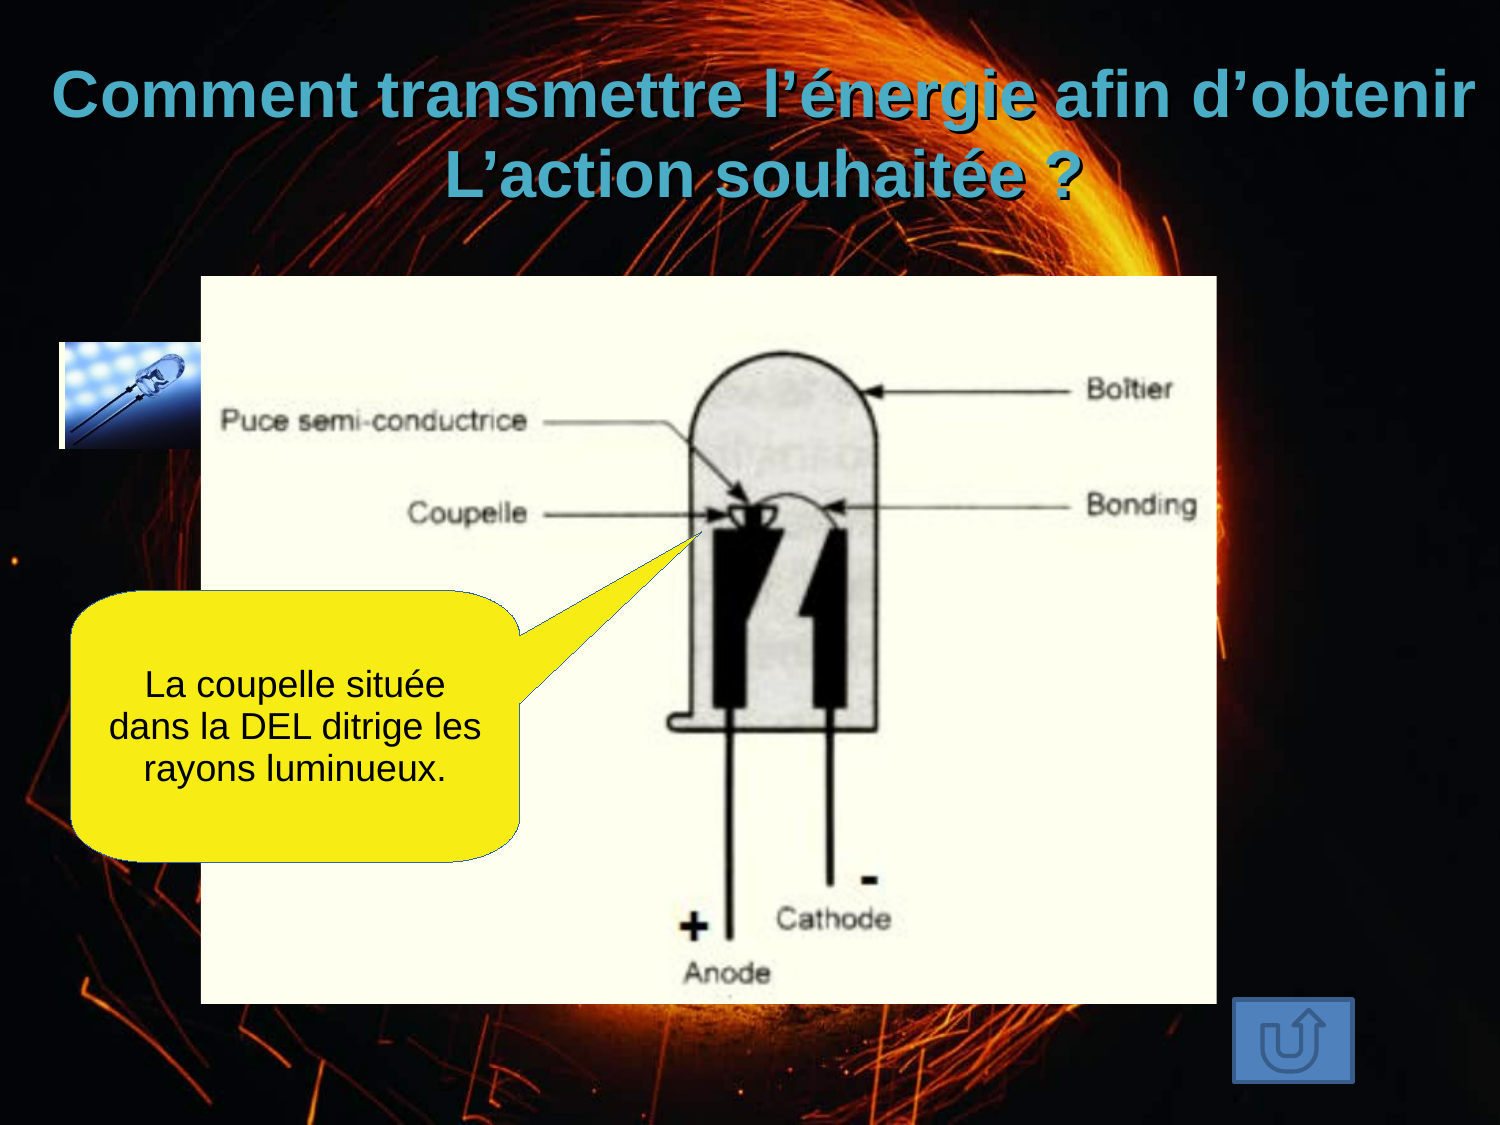

Comment transmettre l’énergie afin d’obtenir
L’action souhaitée ?
La coupelle située dans la DEL ditrige les rayons luminueux.